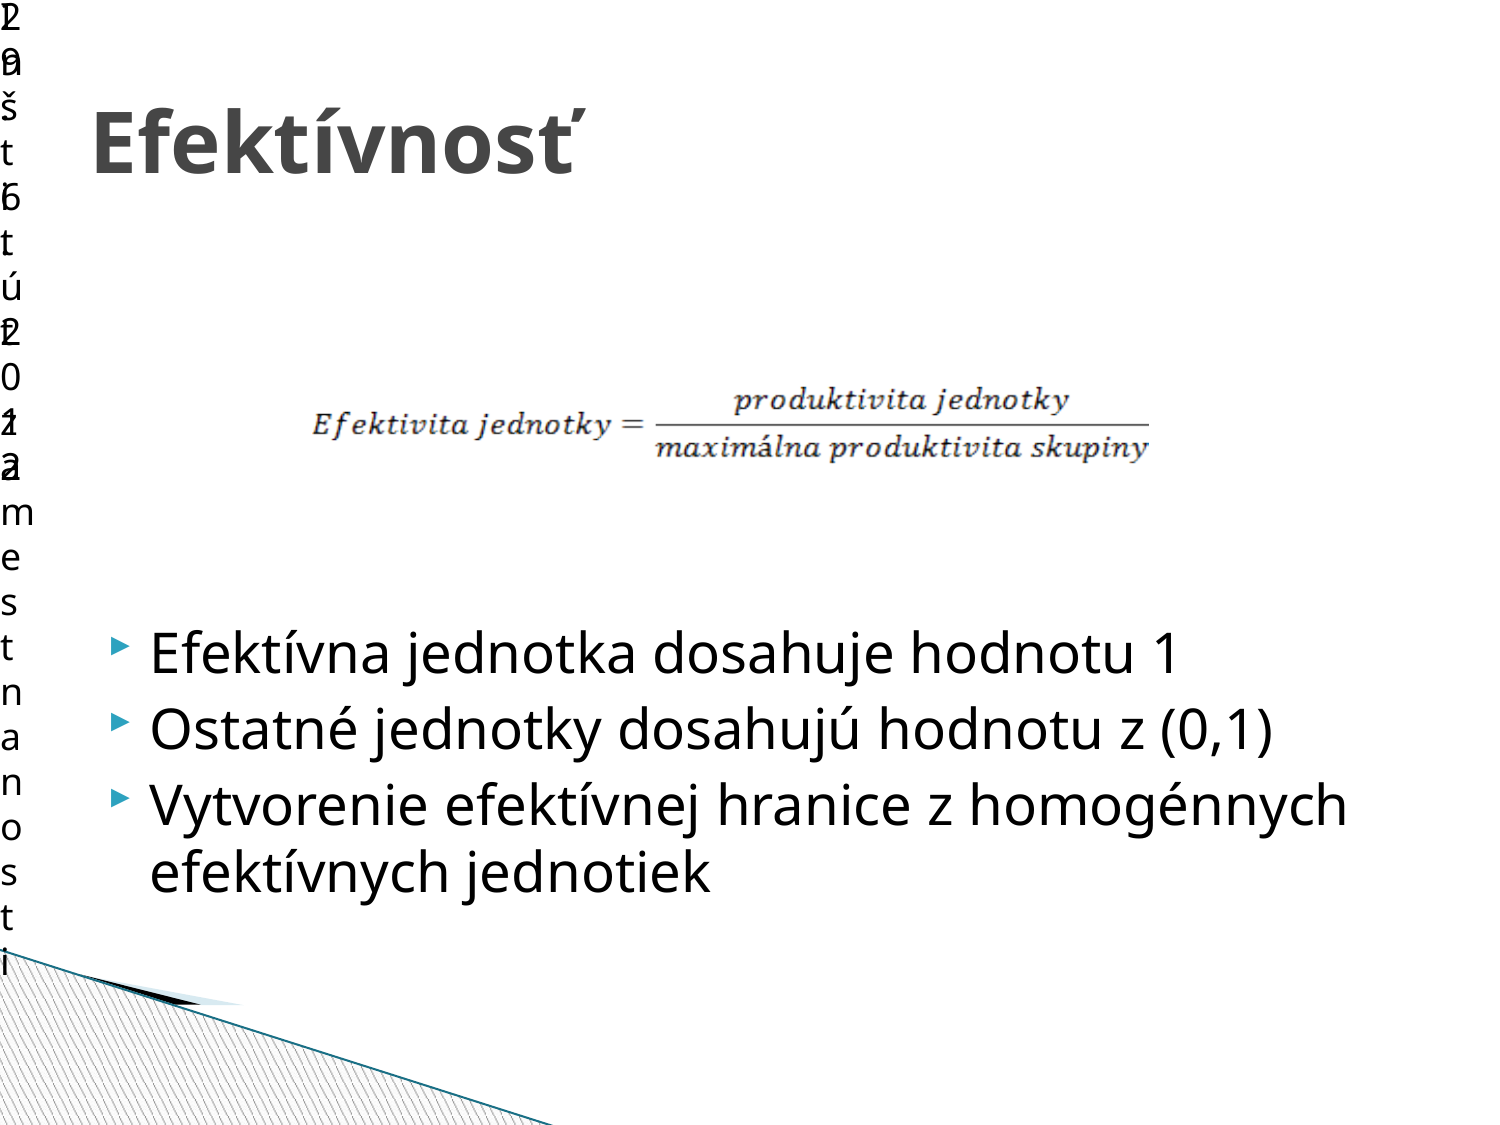

29. 6. 2012
Inštitút zamestnanosti
Efektívnosť
# Efektívna jednotka dosahuje hodnotu 1
Ostatné jednotky dosahujú hodnotu z (0,1)
Vytvorenie efektívnej hranice z homogénnych efektívnych jednotiek